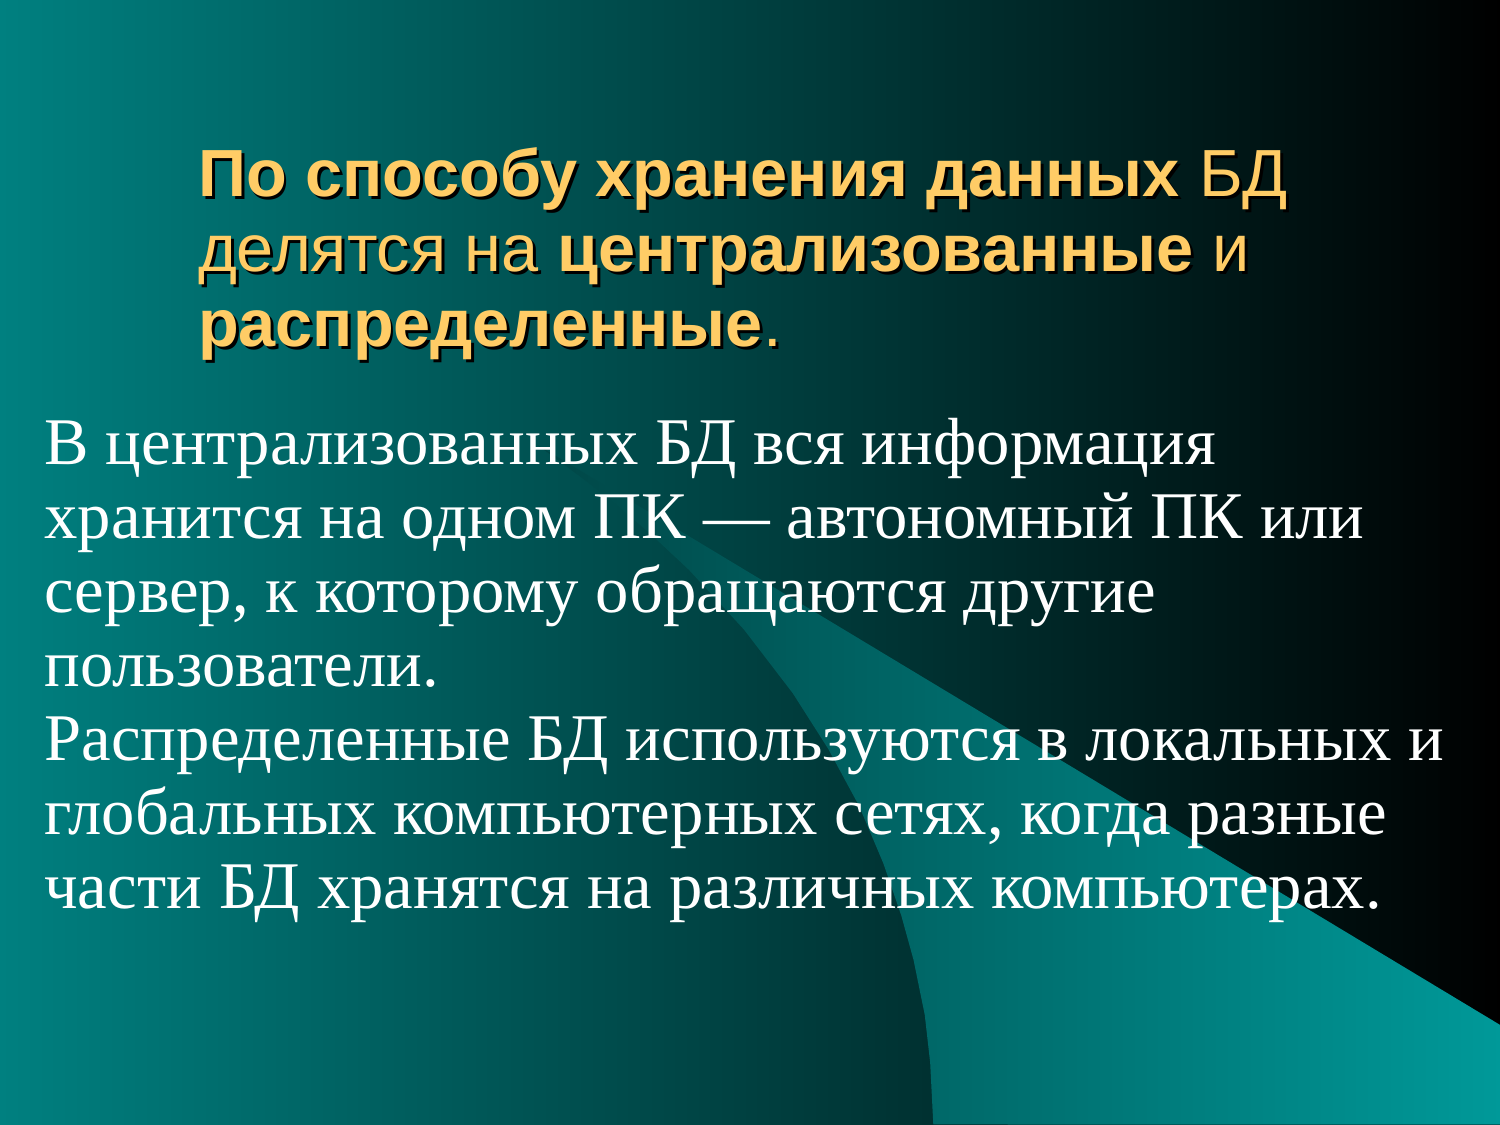

# По способу хранения данных БД делятся на централизованные и распределенные.
В централизованных БД вся информация хранится на одном ПК — автономный ПК или сервер, к которому обращаются другие пользователи.
Распределенные БД используются в локальных и глобальных компьютерных сетях, когда разные части БД хранятся на различных компьютерах.